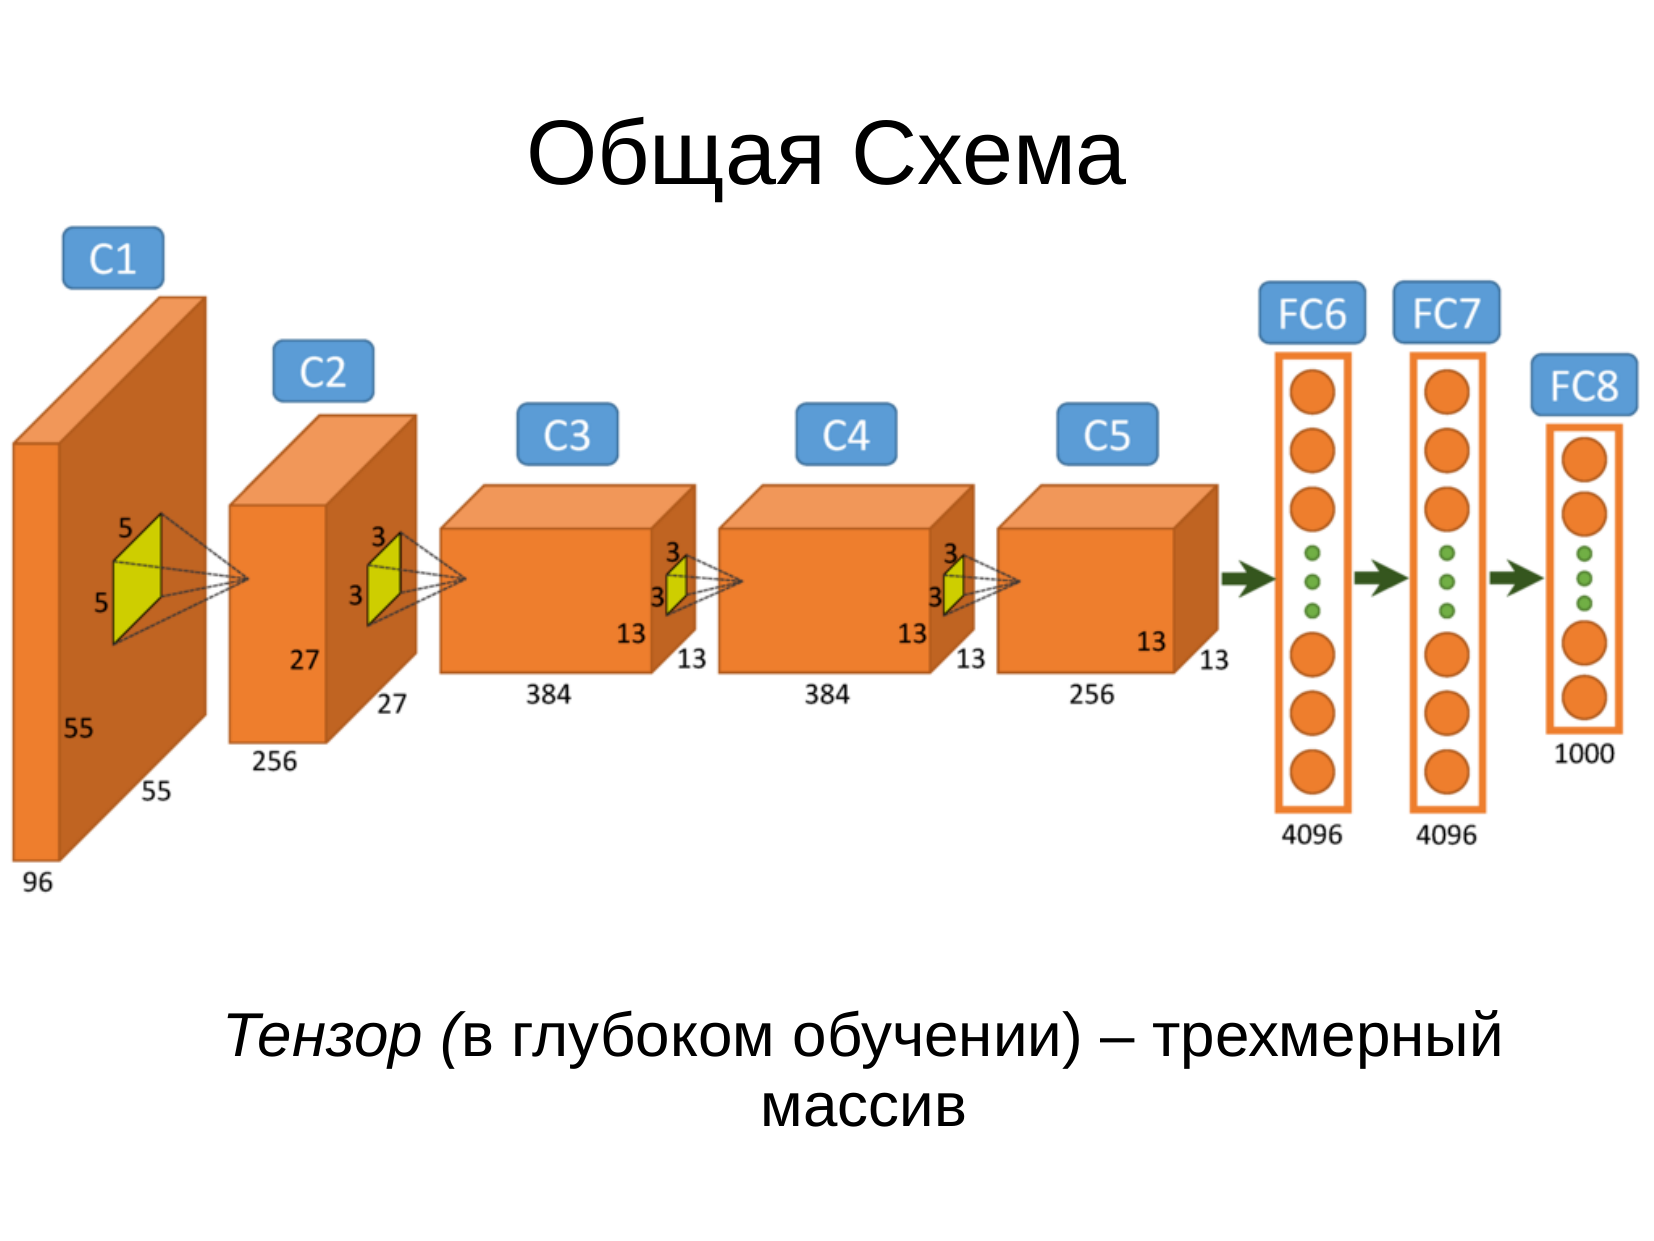

# Общая Схема
Тензор (в глубоком обучении) – трехмерный массив